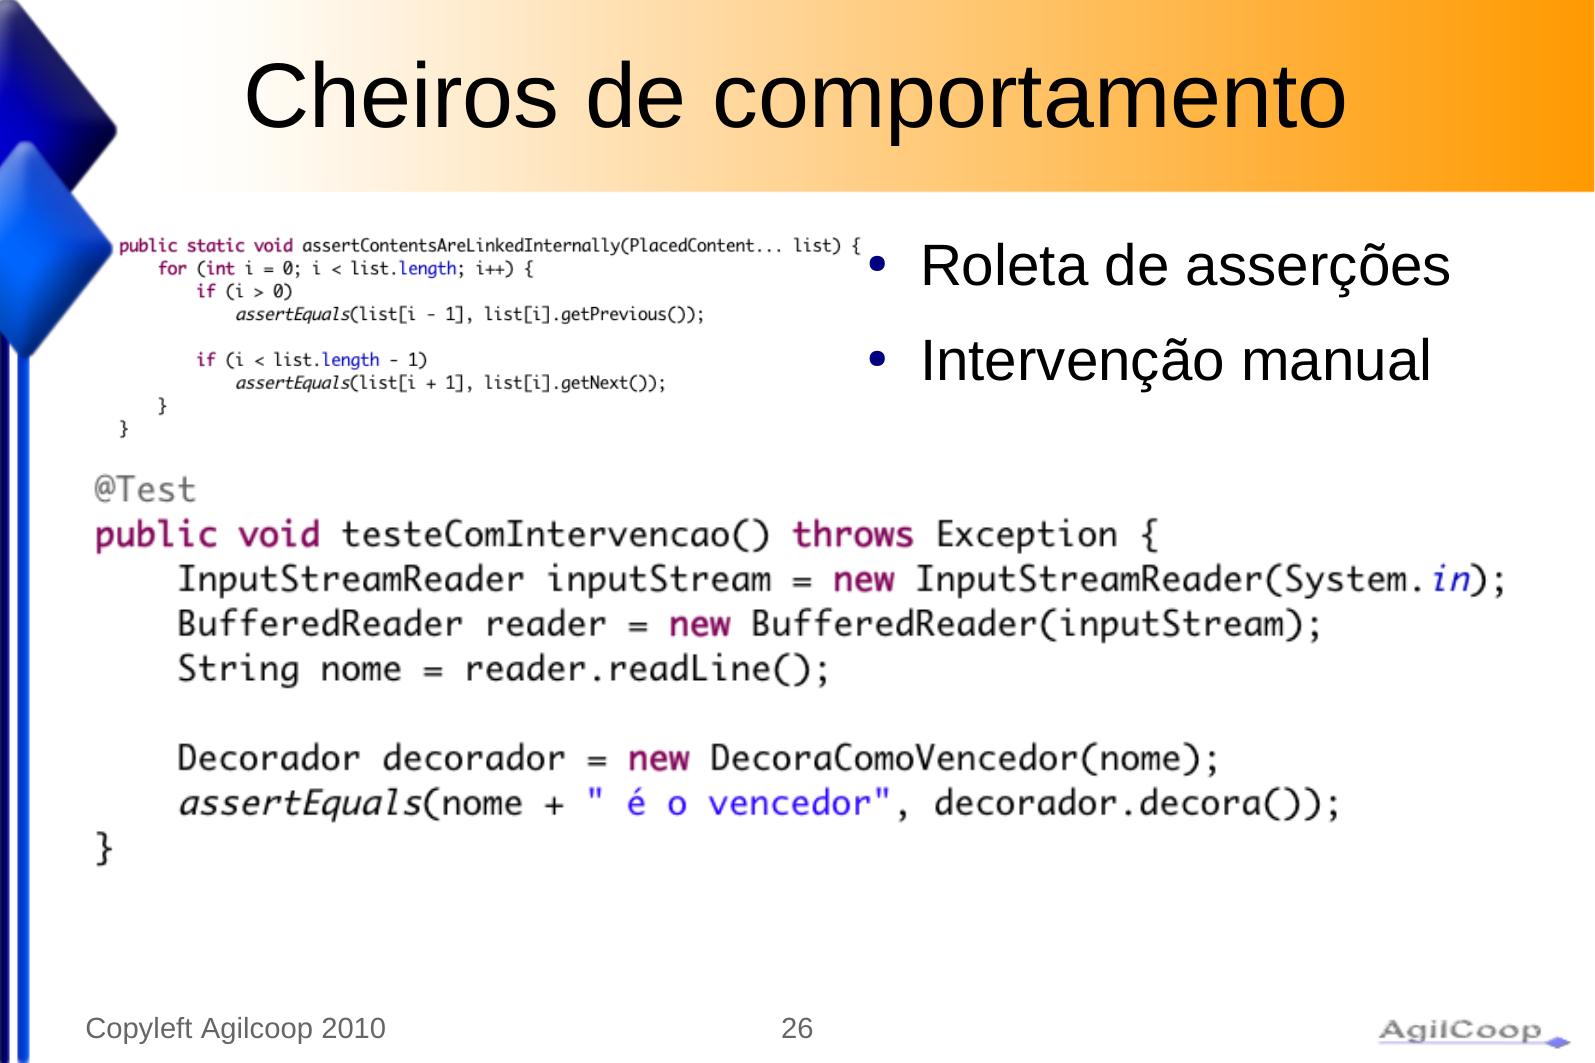

# Cheiros de comportamento
Roleta de asserções
Intervenção manual
Copyleft Agilcoop 2010
26